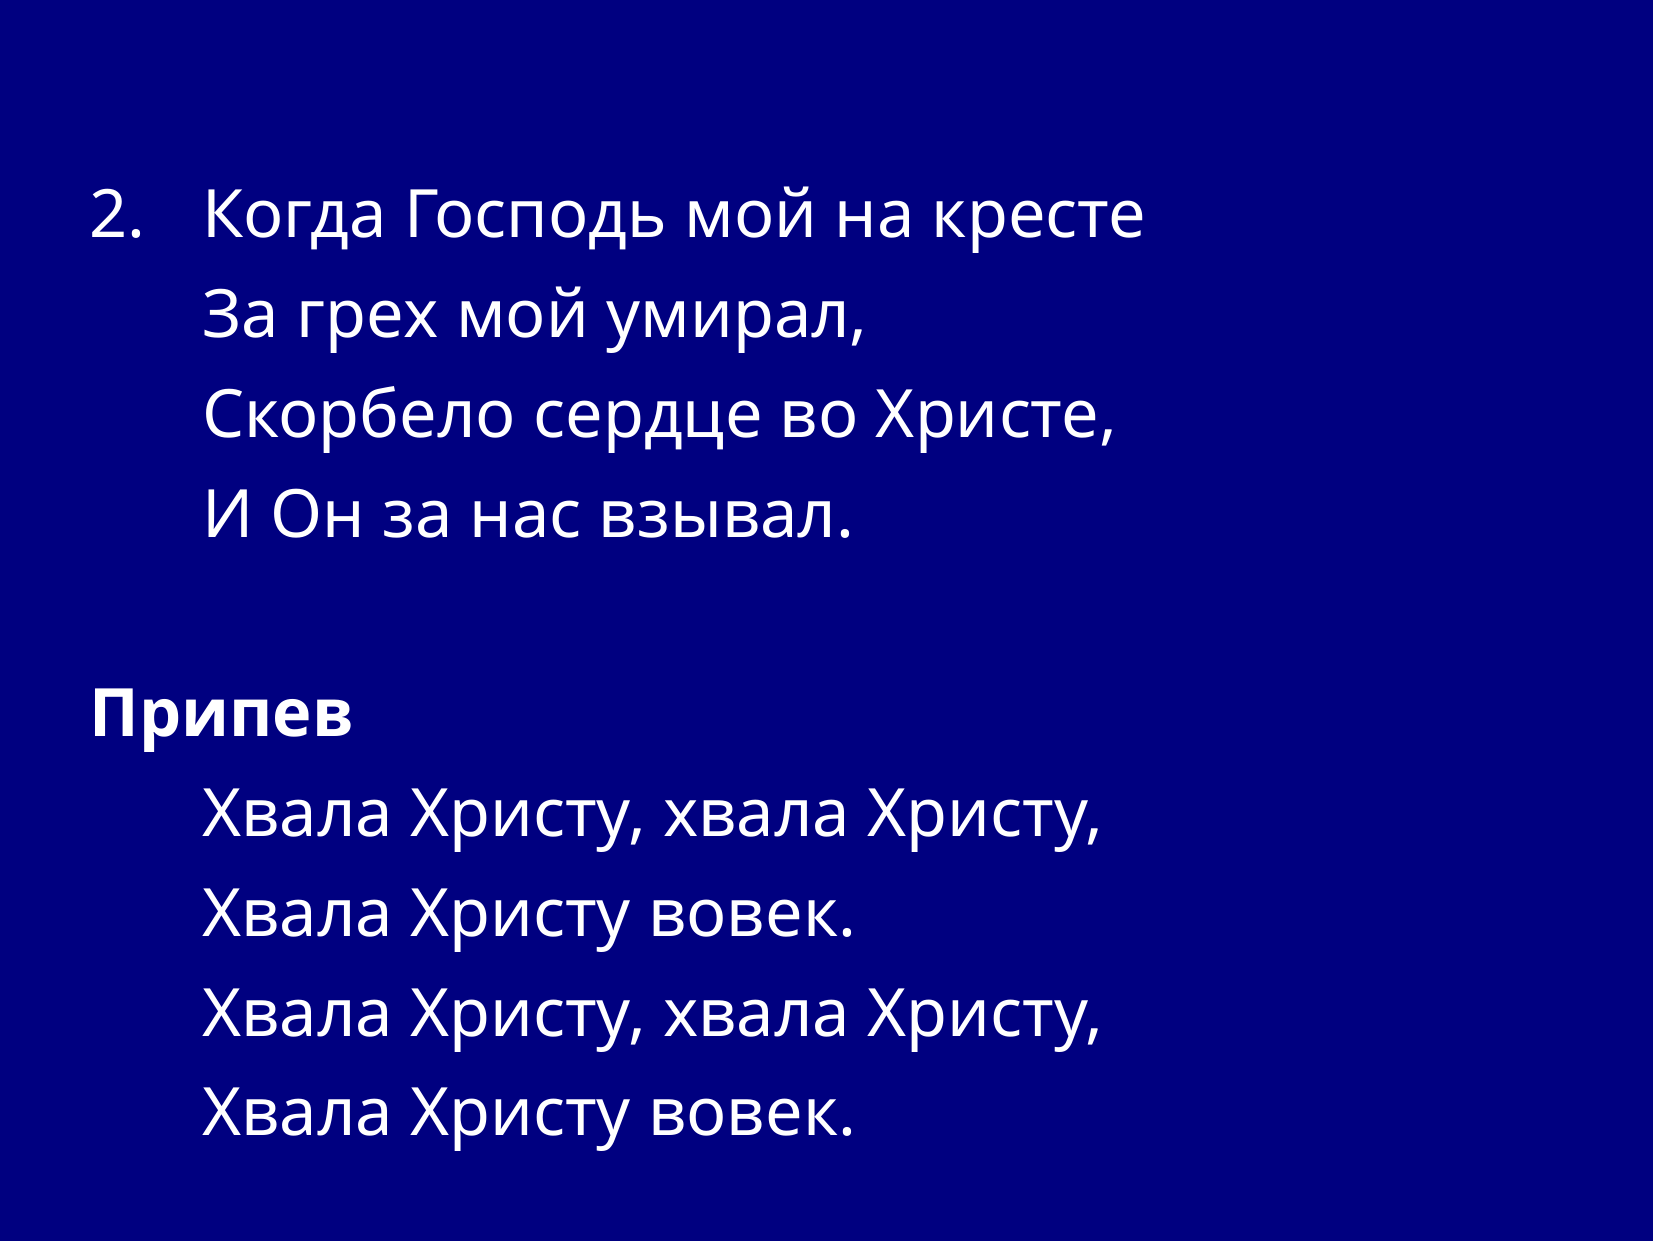

2.	Когда Господь мой на кресте
	За грех мой умирал,
	Скорбело сердце во Христе,
	И Он за нас взывал.
Припев
	Хвала Христу, хвала Христу,
	Хвала Христу вовек.
	Хвала Христу, хвала Христу,
	Хвала Христу вовек.